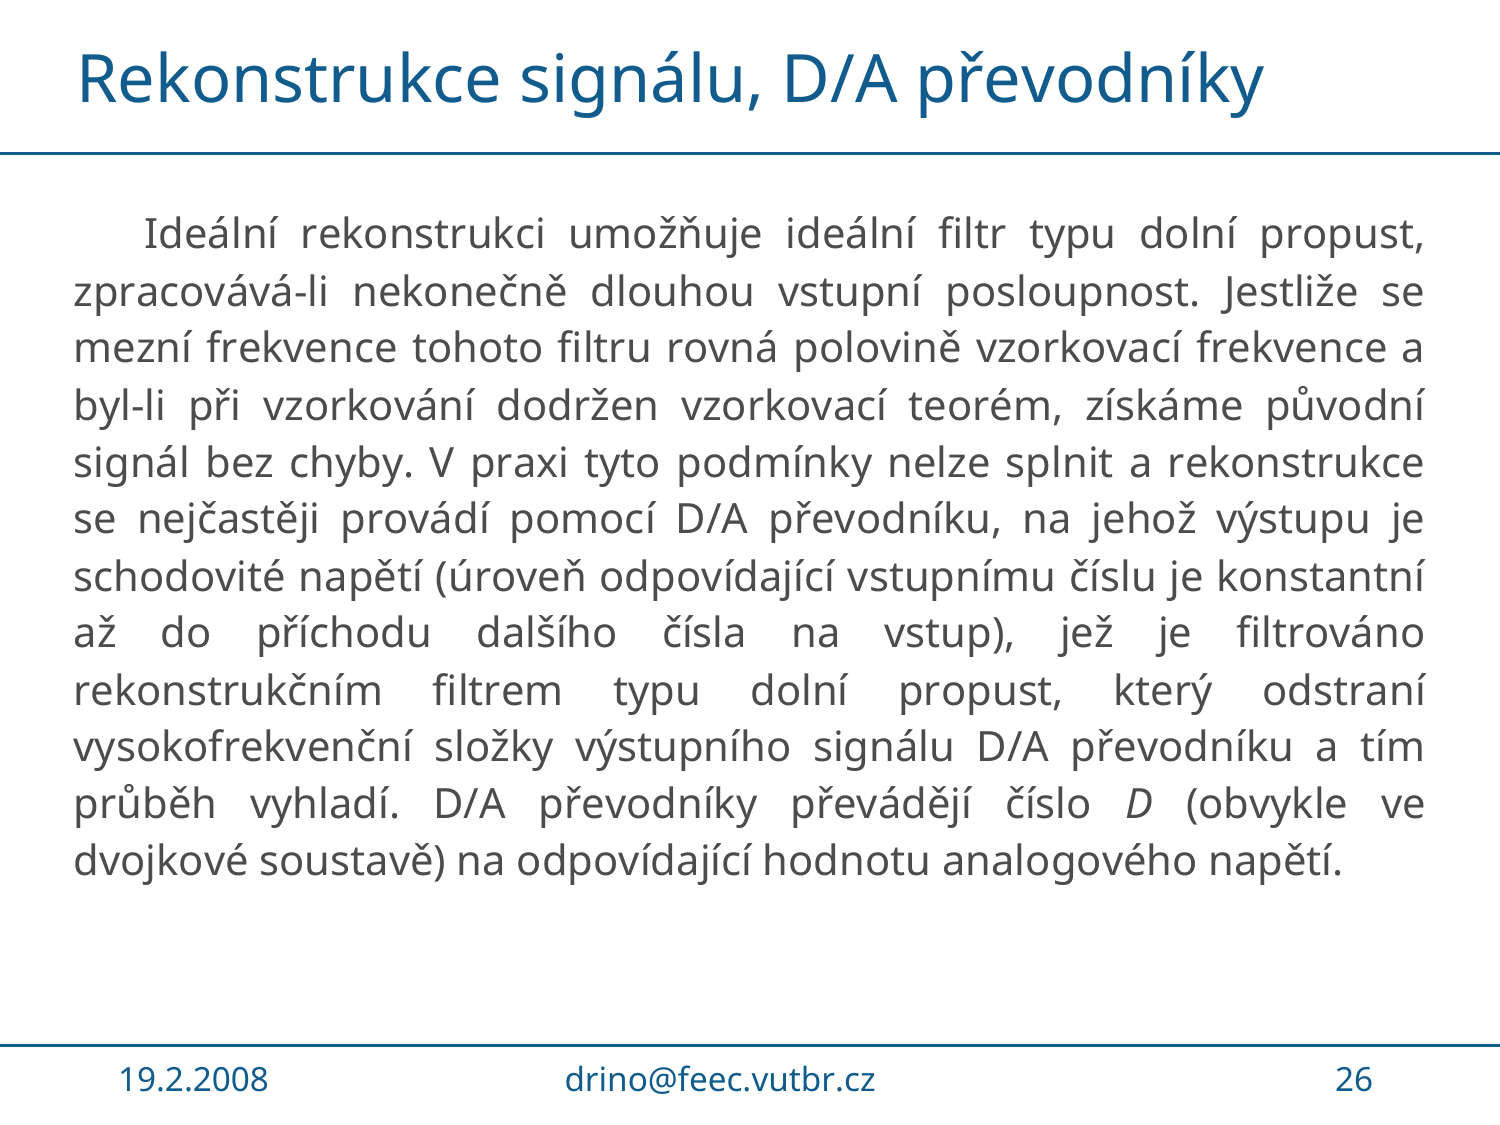

# Rekonstrukce signálu, D/A převodníky
Ideální rekonstrukci umožňuje ideální filtr typu dolní propust, zpracovává-li nekonečně dlouhou vstupní posloupnost. Jestliže se mezní frekvence tohoto filtru rovná polovině vzorkovací frekvence a byl-li při vzorkování dodržen vzorkovací teorém, získáme původní signál bez chyby. V praxi tyto podmínky nelze splnit a rekonstrukce se nejčastěji provádí pomocí D/A převodníku, na jehož výstupu je schodovité napětí (úroveň odpovídající vstupnímu číslu je konstantní až do příchodu dalšího čísla na vstup), jež je filtrováno rekonstrukčním filtrem typu dolní propust, který odstraní vysokofrekvenční složky výstupního signálu D/A převodníku a tím průběh vyhladí. D/A převodníky převádějí číslo D (obvykle ve dvojkové soustavě) na odpovídající hodnotu analogového napětí.
19.2.2008
drino@feec.vutbr.cz